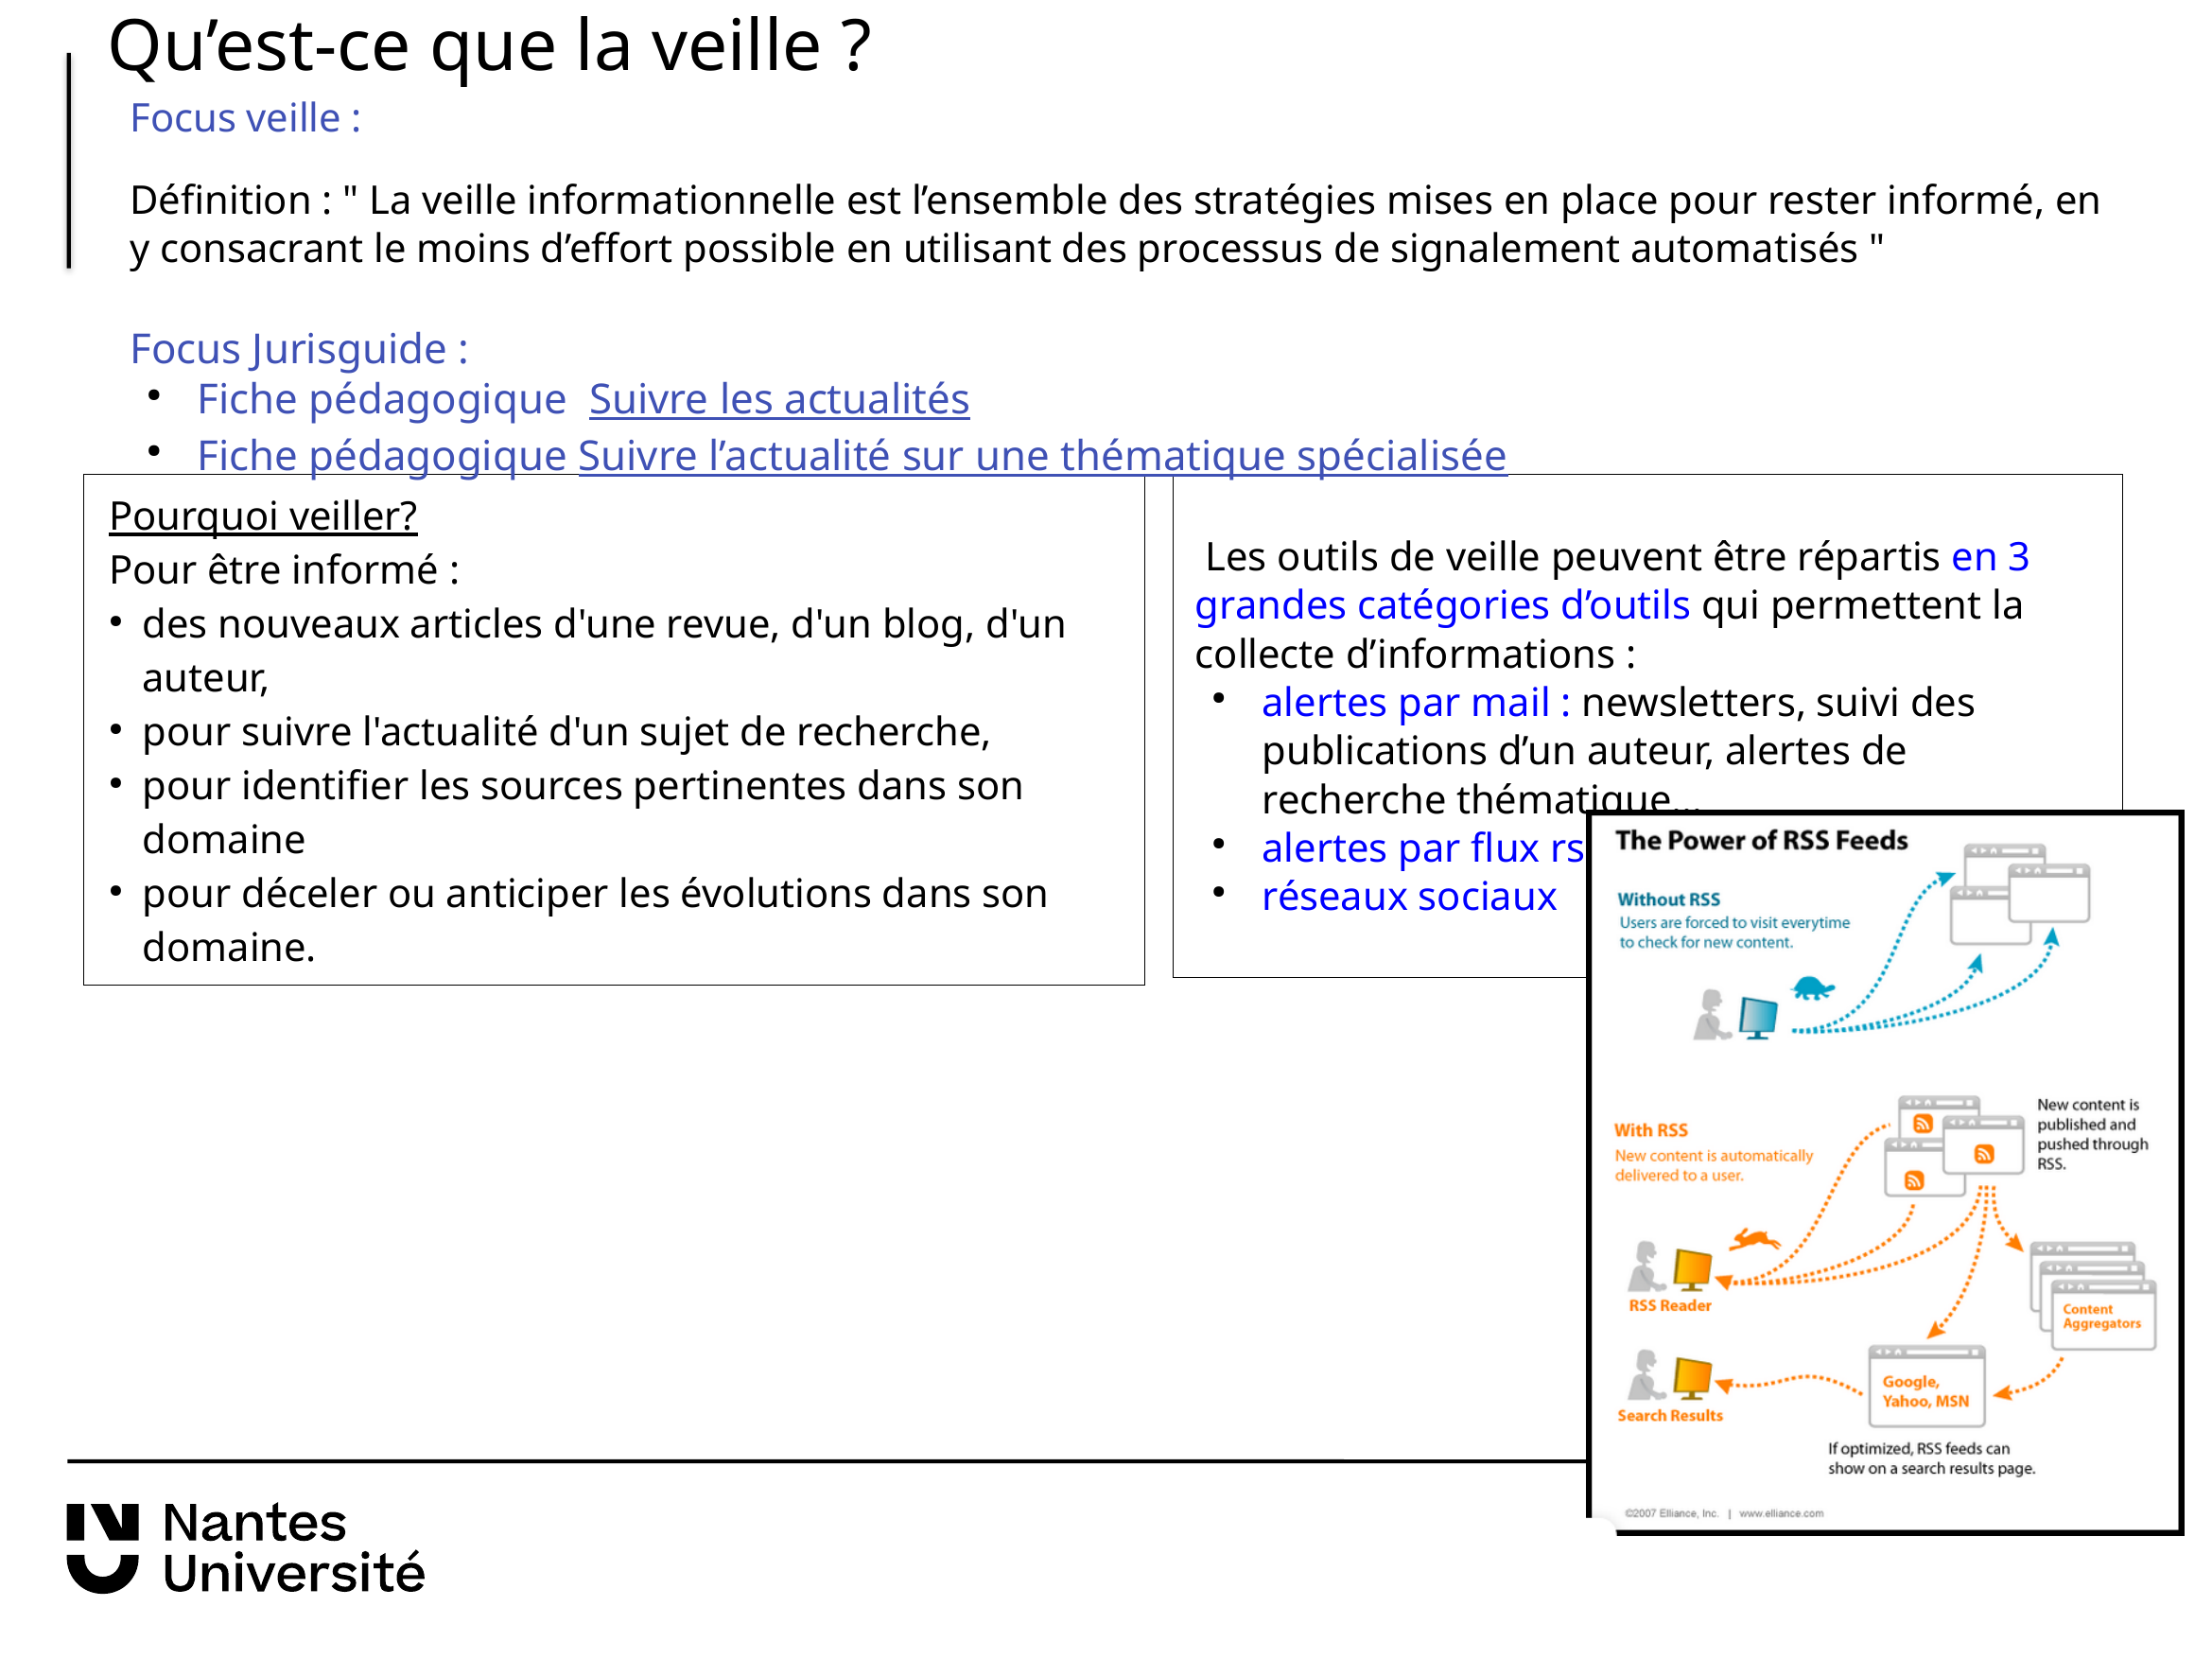

Qu’est-ce que la veille ?
Focus veille :
Définition : " La veille informationnelle est l’ensemble des stratégies mises en place pour rester informé, en y consacrant le moins d’effort possible en utilisant des processus de signalement automatisés "
Focus Jurisguide :
Fiche pédagogique Suivre les actualités
Fiche pédagogique Suivre l’actualité sur une thématique spécialisée
Pourquoi veiller?
Pour être informé :
des nouveaux articles d'une revue, d'un blog, d'un auteur,
pour suivre l'actualité d'un sujet de recherche,
pour identifier les sources pertinentes dans son domaine
pour déceler ou anticiper les évolutions dans son domaine.
# Les outils de veille peuvent être répartis en 3 grandes catégories d’outils qui permettent la collecte d’informations :
alertes par mail : newsletters, suivi des publications d’un auteur, alertes de recherche thématique…
alertes par flux rss
réseaux sociaux